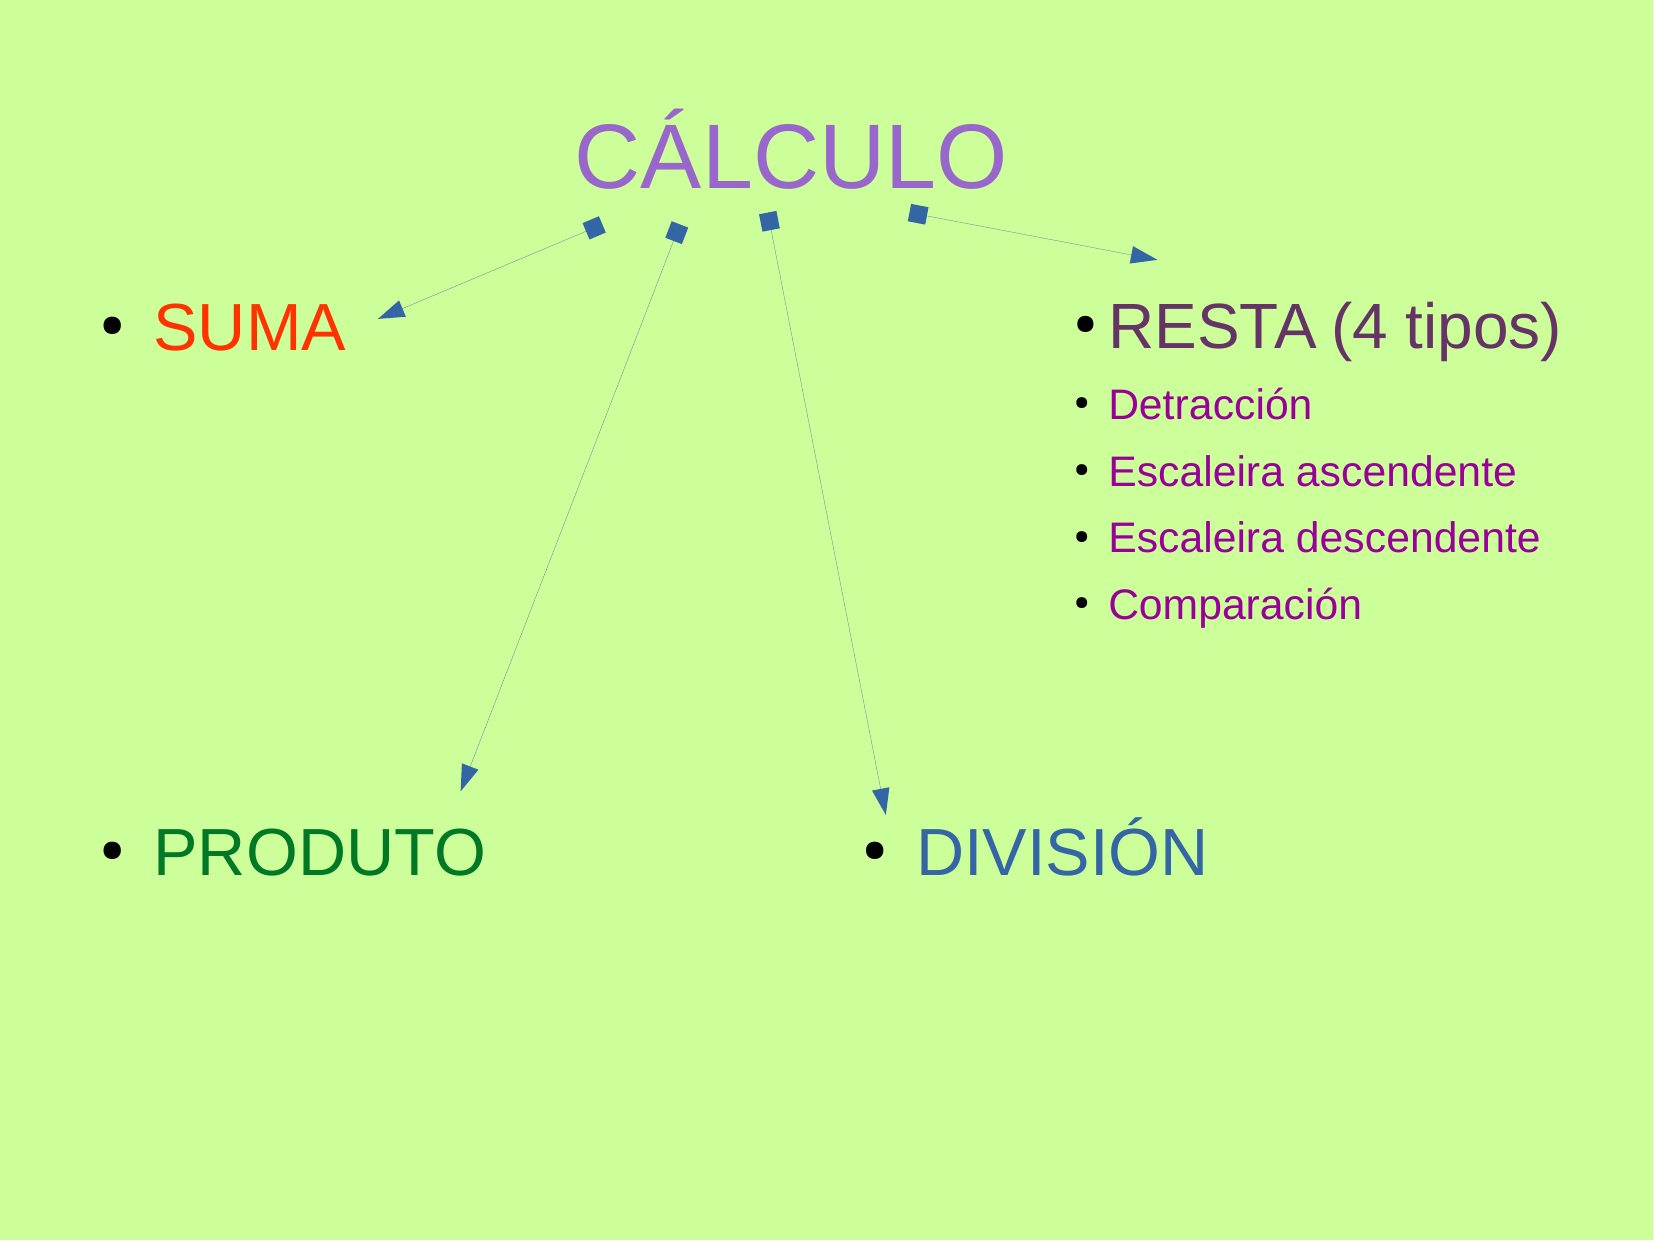

# CÁLCULO
SUMA
RESTA (4 tipos)
Detracción
Escaleira ascendente
Escaleira descendente
Comparación
PRODUTO
DIVISIÓN